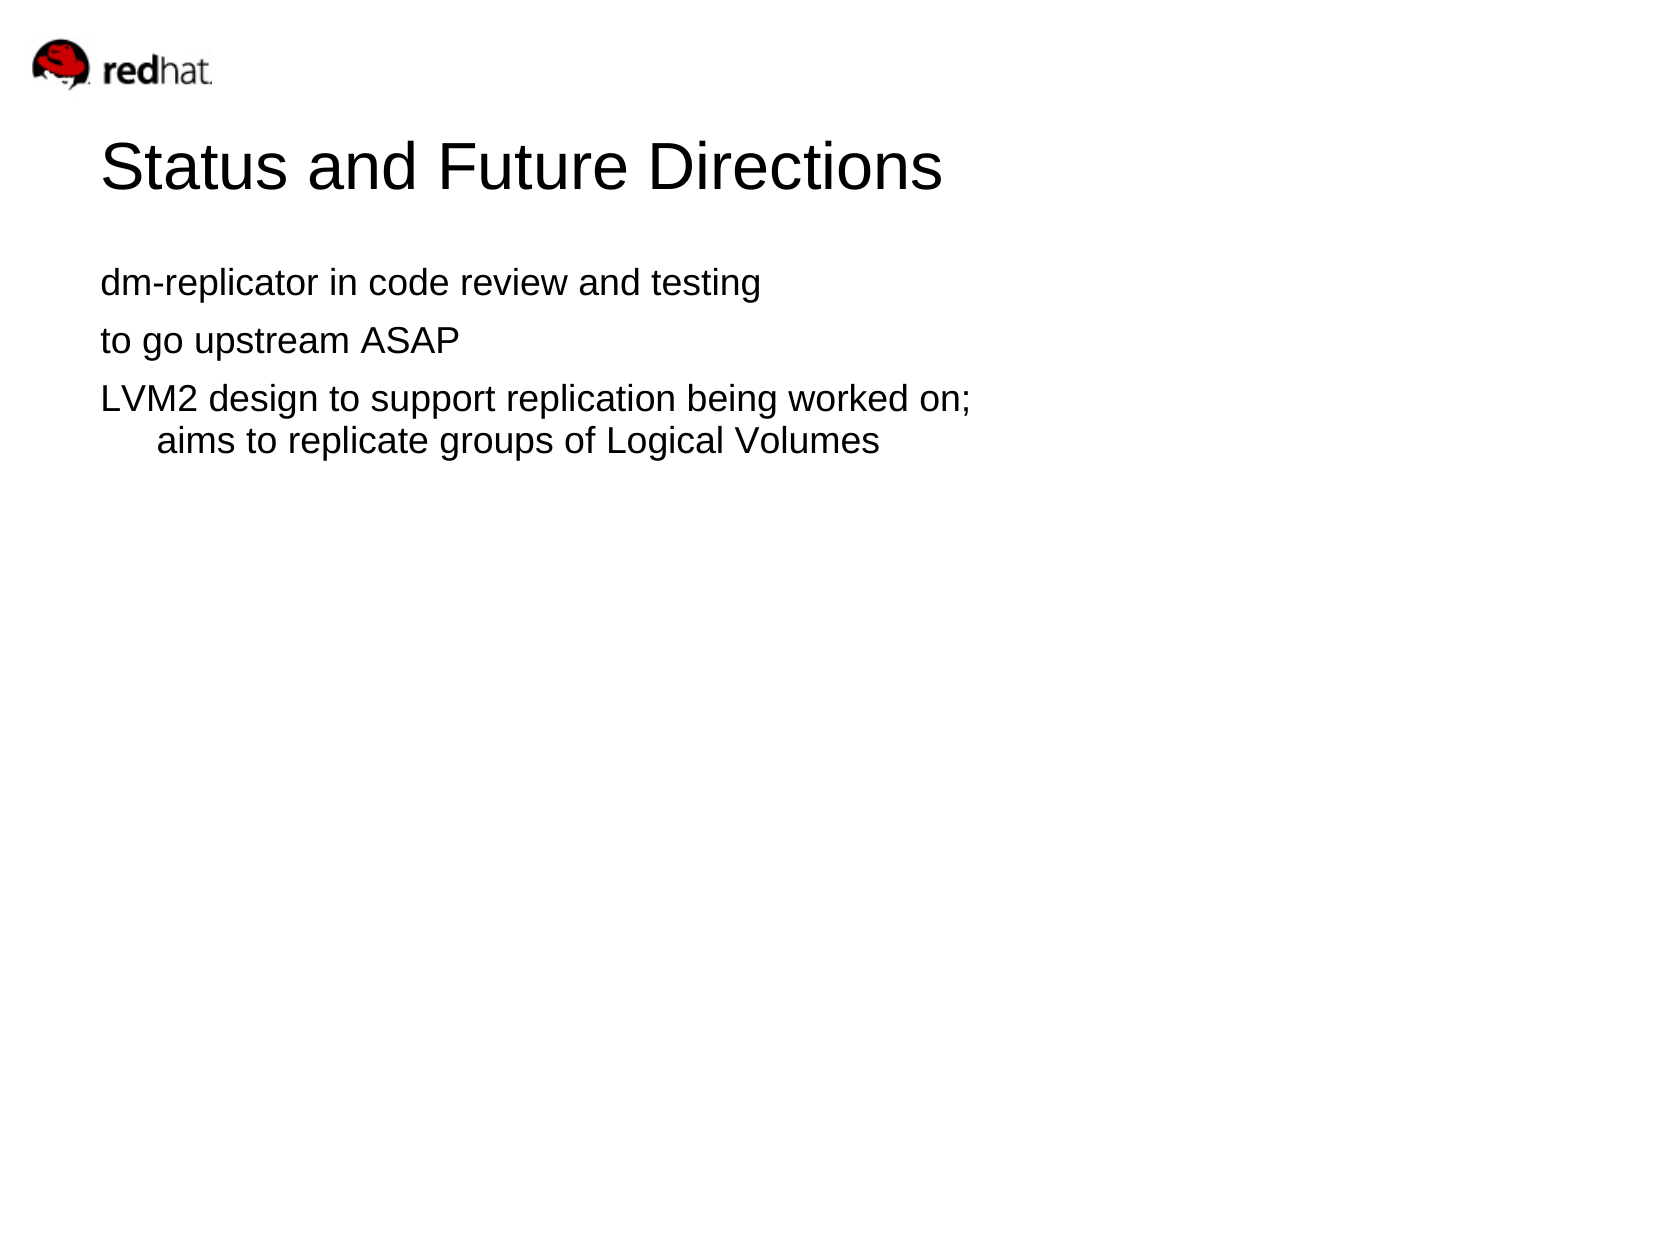

# Status and Future Directions
dm-replicator in code review and testing
to go upstream ASAP
LVM2 design to support replication being worked on;
aims to replicate groups of Logical Volumes